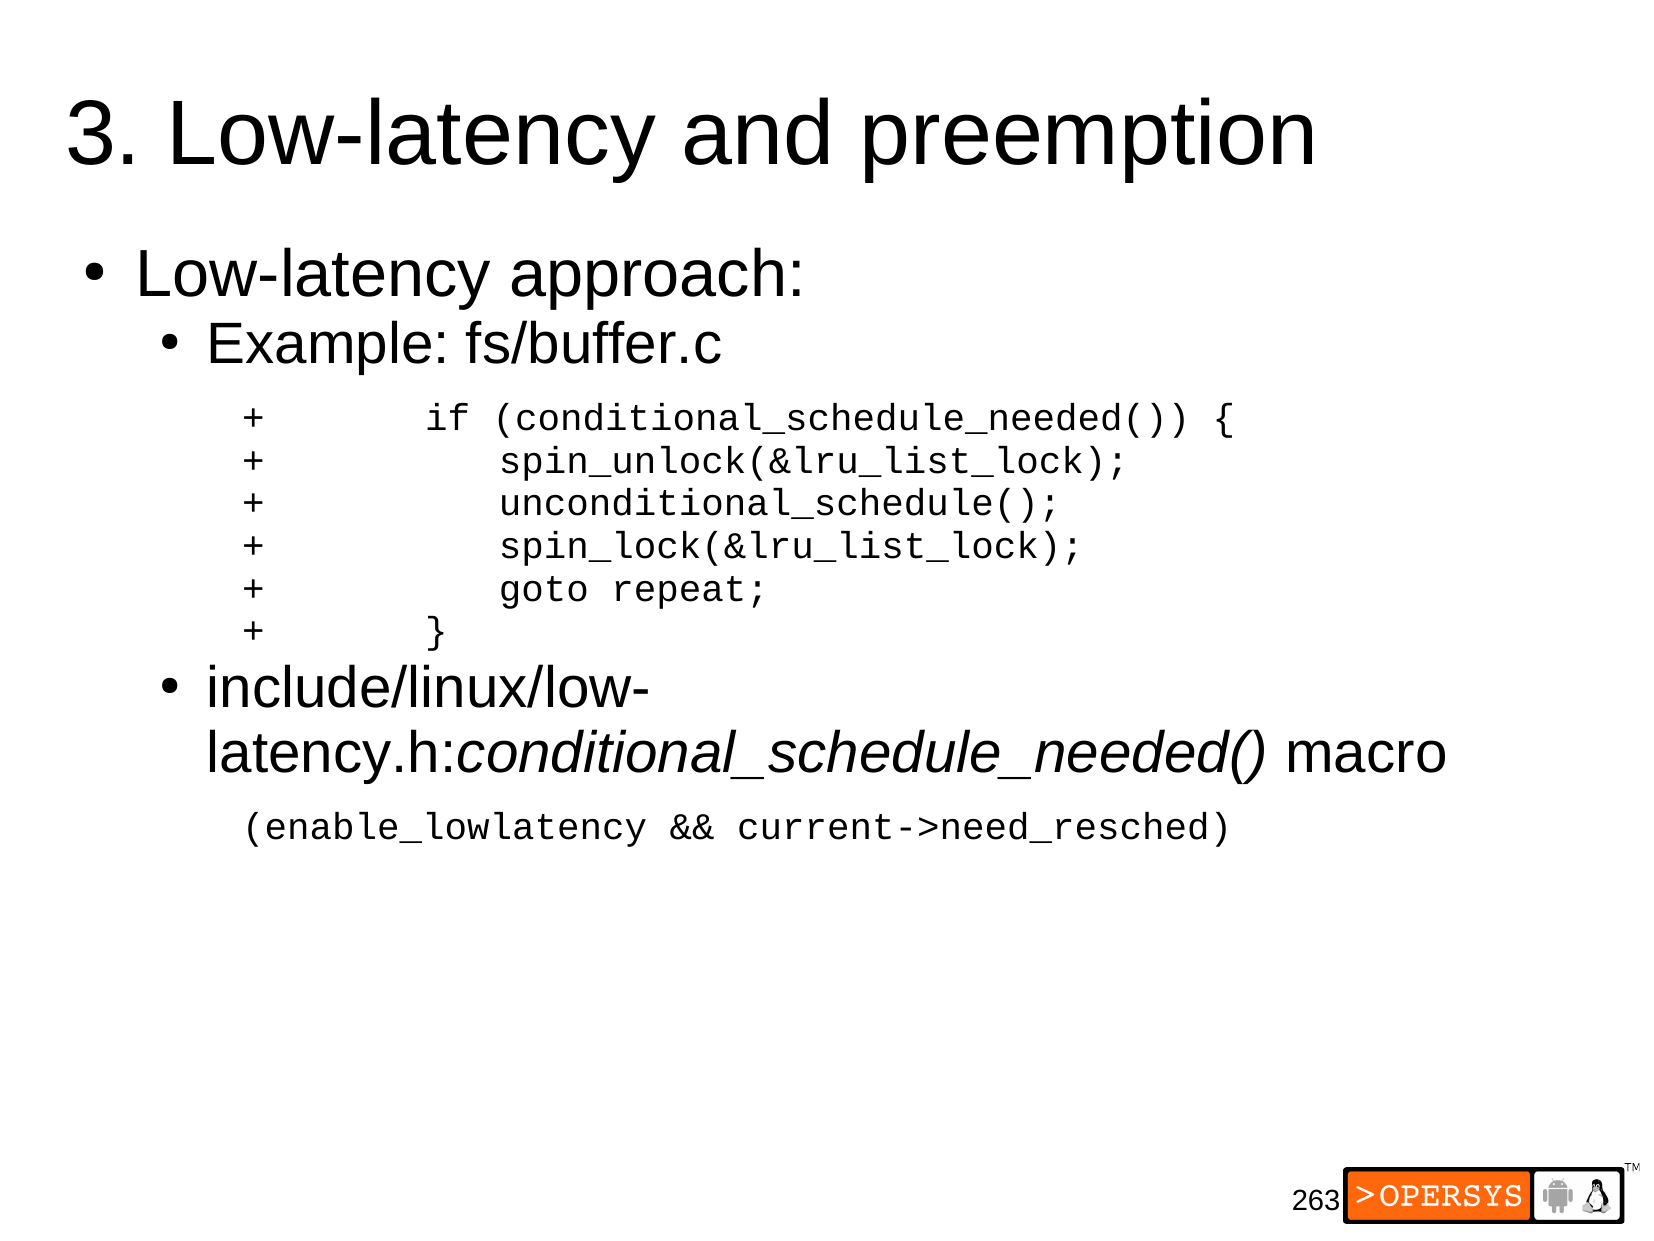

# 3. Low-latency and preemption
Low-latency approach:
Example: fs/buffer.c
+		if (conditional_schedule_needed()) {
+			spin_unlock(&lru_list_lock);
+			unconditional_schedule();
+			spin_lock(&lru_list_lock);
+			goto repeat;
+		}
include/linux/low-latency.h:conditional_schedule_needed() macro
(enable_lowlatency && current->need_resched)